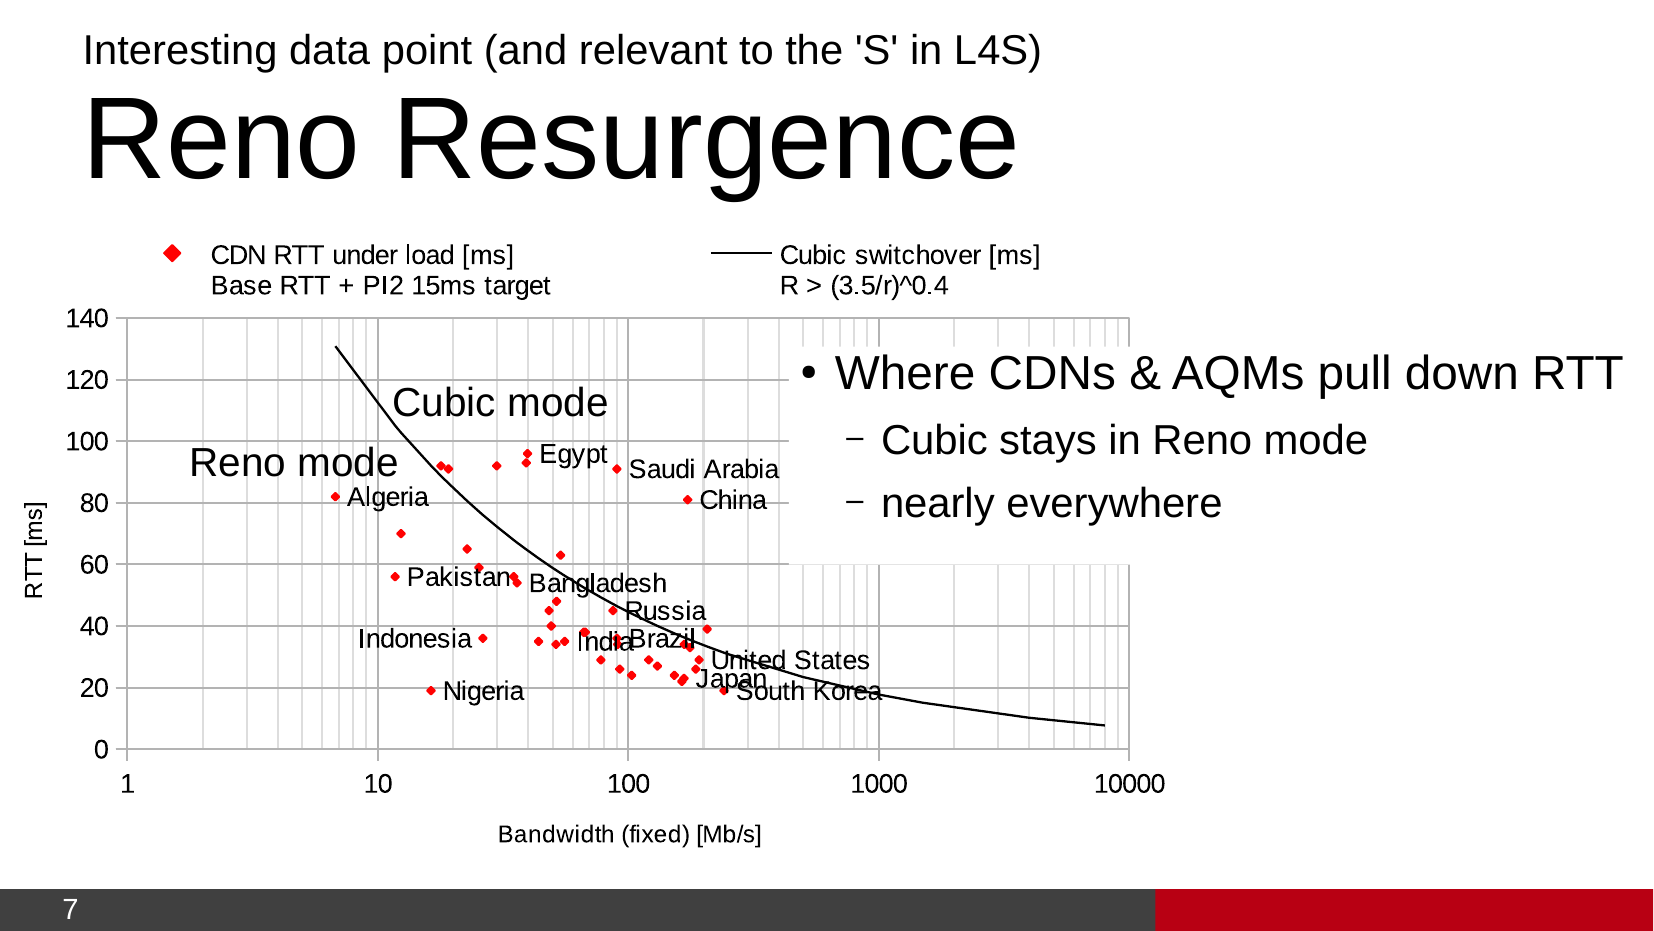

# Interesting data point (and relevant to the 'S' in L4S) Reno Resurgence
Where CDNs & AQMs pull down RTT
Cubic stays in Reno mode
nearly everywhere
7